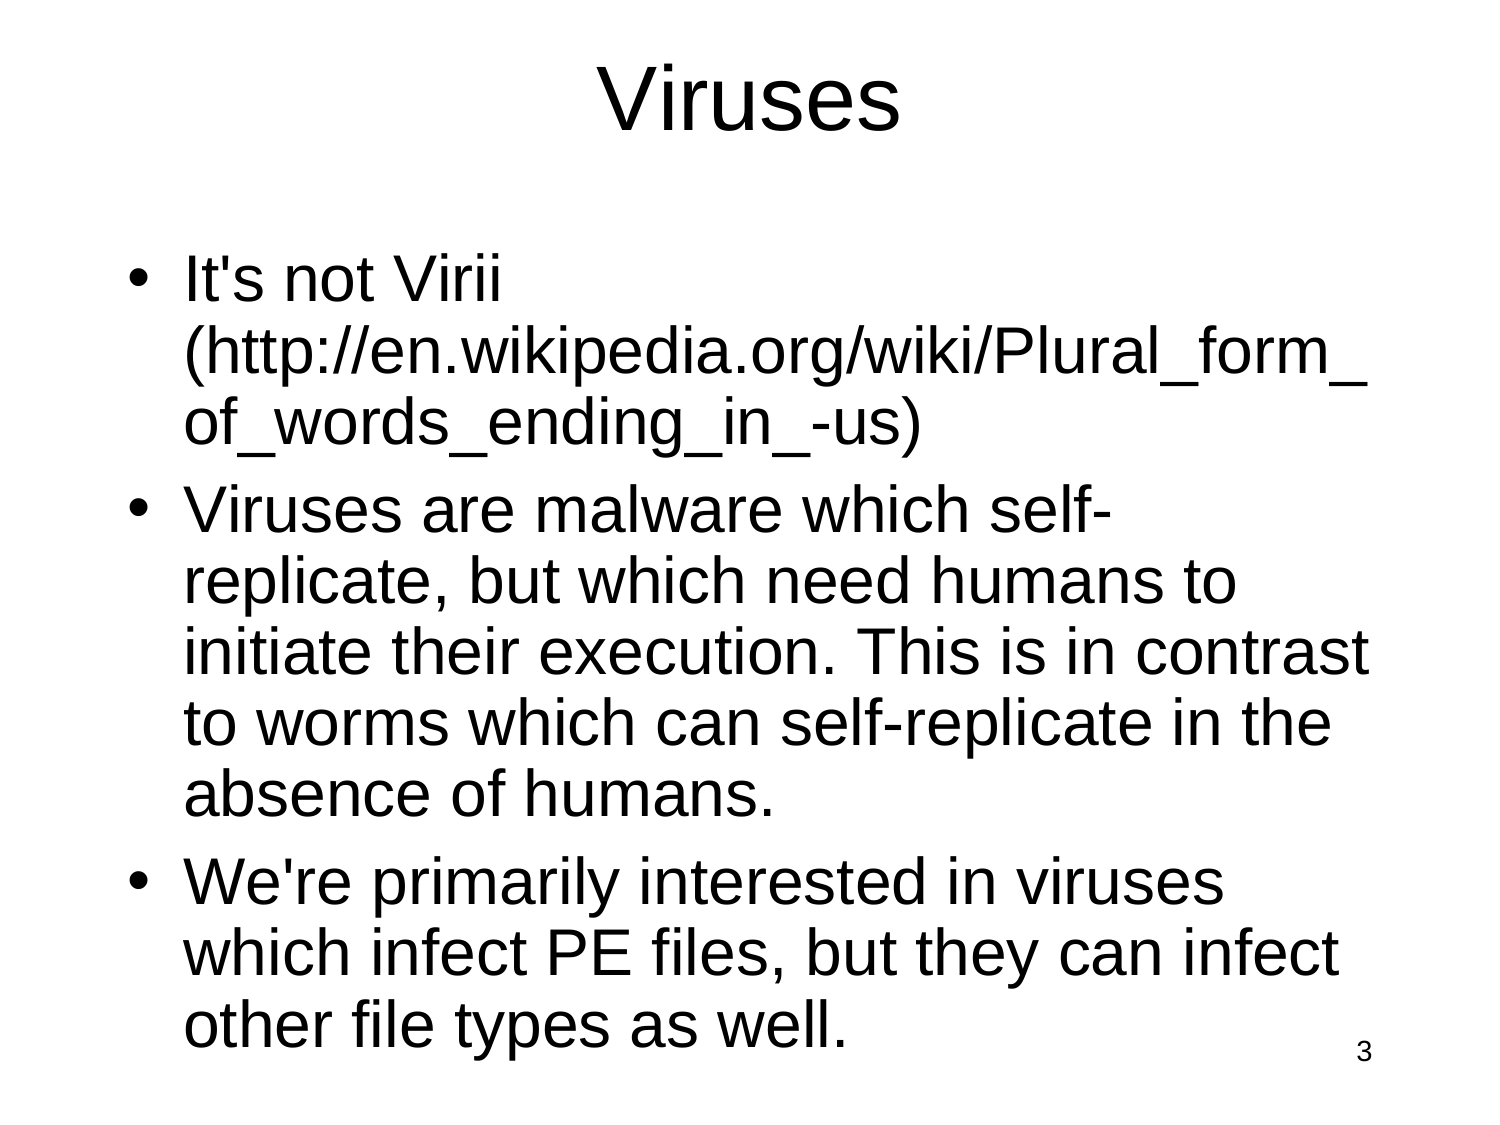

# Viruses
It's not Virii (http://en.wikipedia.org/wiki/Plural_form_of_words_ending_in_-us)
Viruses are malware which self-replicate, but which need humans to initiate their execution. This is in contrast to worms which can self-replicate in the absence of humans.
We're primarily interested in viruses which infect PE files, but they can infect other file types as well.